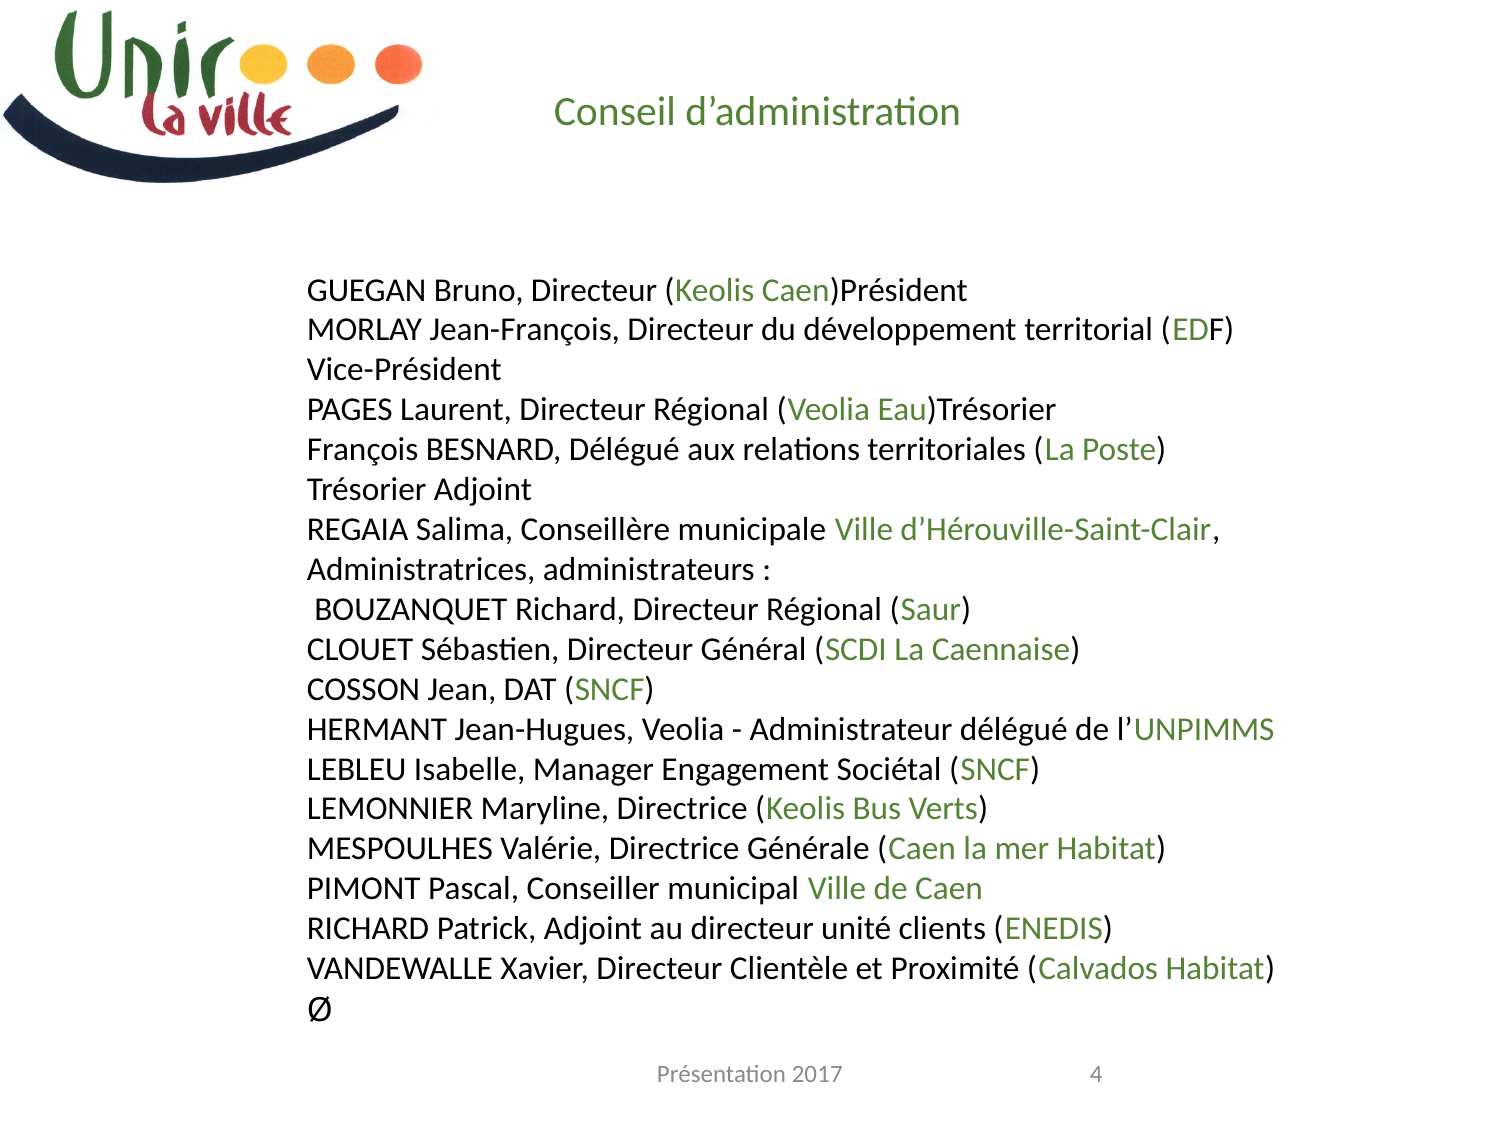

Conseil d’administration
GUEGAN Bruno, Directeur (Keolis Caen)Président
MORLAY Jean-François, Directeur du développement territorial (EDF) Vice-Président
PAGES Laurent, Directeur Régional (Veolia Eau)Trésorier
François BESNARD, Délégué aux relations territoriales (La Poste)
Trésorier Adjoint
REGAIA Salima, Conseillère municipale Ville d’Hérouville-Saint-Clair,
Administratrices, administrateurs :
 BOUZANQUET Richard, Directeur Régional (Saur)
CLOUET Sébastien, Directeur Général (SCDI La Caennaise)
COSSON Jean, DAT (SNCF)
HERMANT Jean-Hugues, Veolia - Administrateur délégué de l’UNPIMMS
LEBLEU Isabelle, Manager Engagement Sociétal (SNCF)
LEMONNIER Maryline, Directrice (Keolis Bus Verts)
MESPOULHES Valérie, Directrice Générale (Caen la mer Habitat)
PIMONT Pascal, Conseiller municipal Ville de Caen
RICHARD Patrick, Adjoint au directeur unité clients (ENEDIS)
VANDEWALLE Xavier, Directeur Clientèle et Proximité (Calvados Habitat)
Présentation 2017